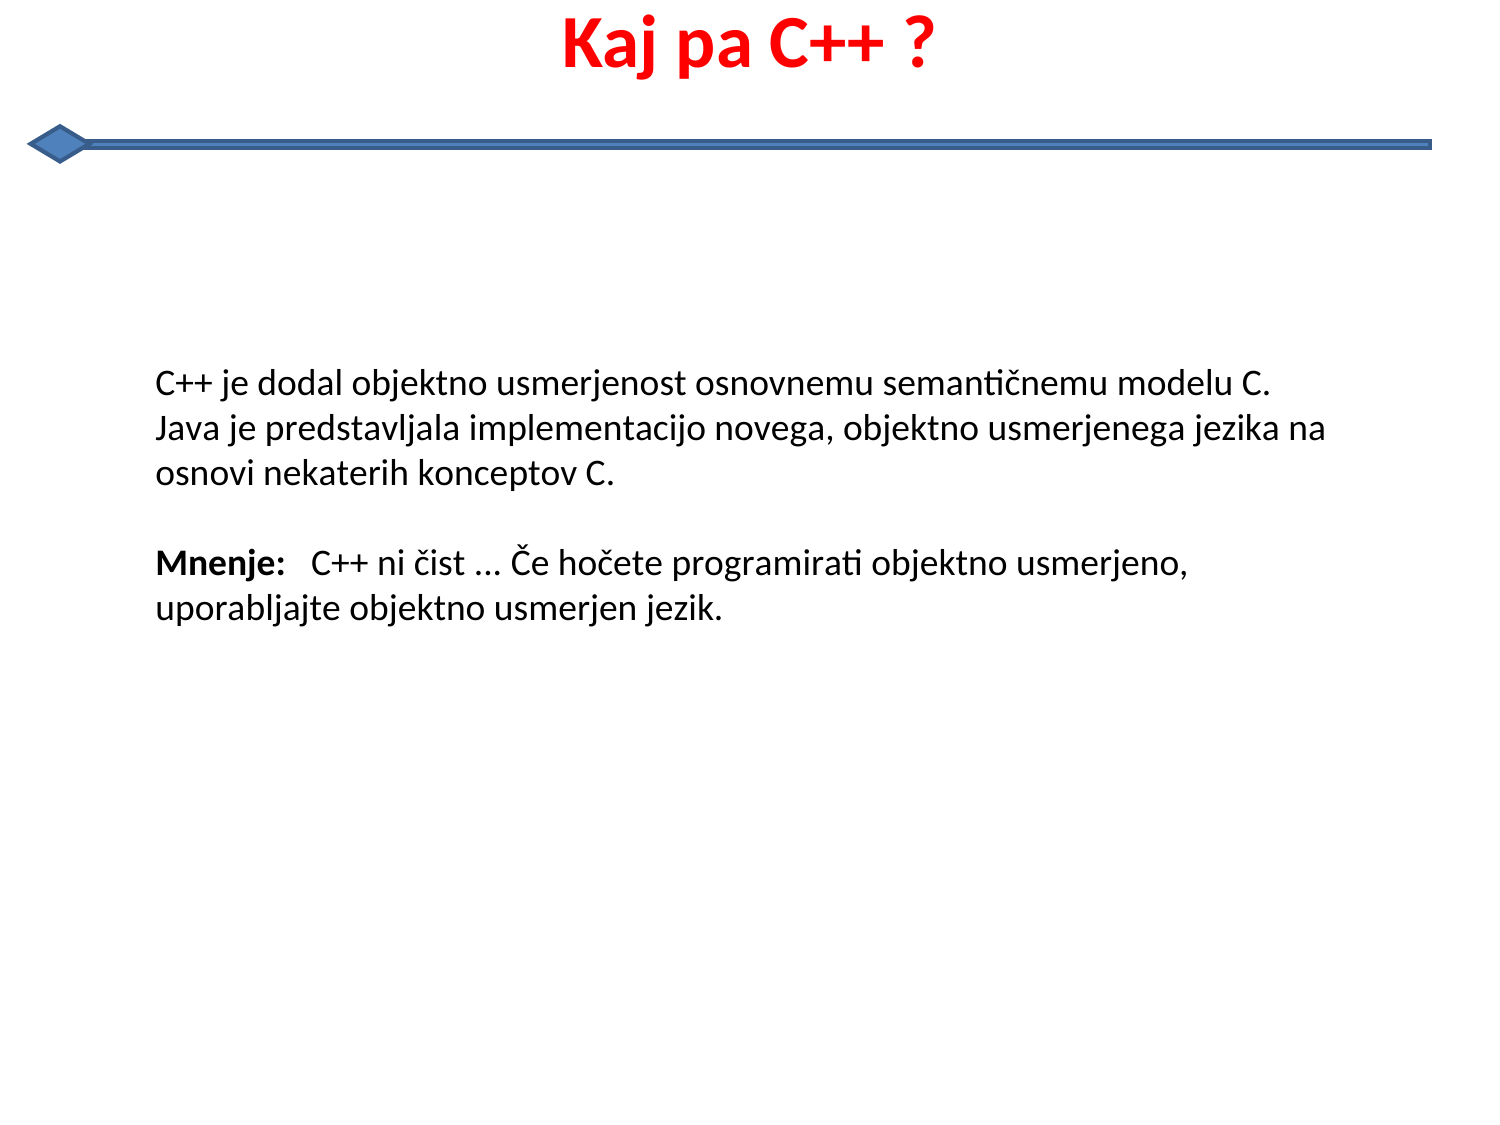

# Kaj pa C++ ?
C++ je dodal objektno usmerjenost osnovnemu semantičnemu modelu C.
Java je predstavljala implementacijo novega, objektno usmerjenega jezika na osnovi nekaterih konceptov C.
Mnenje:   C++ ni čist ... Če hočete programirati objektno usmerjeno, uporabljajte objektno usmerjen jezik.